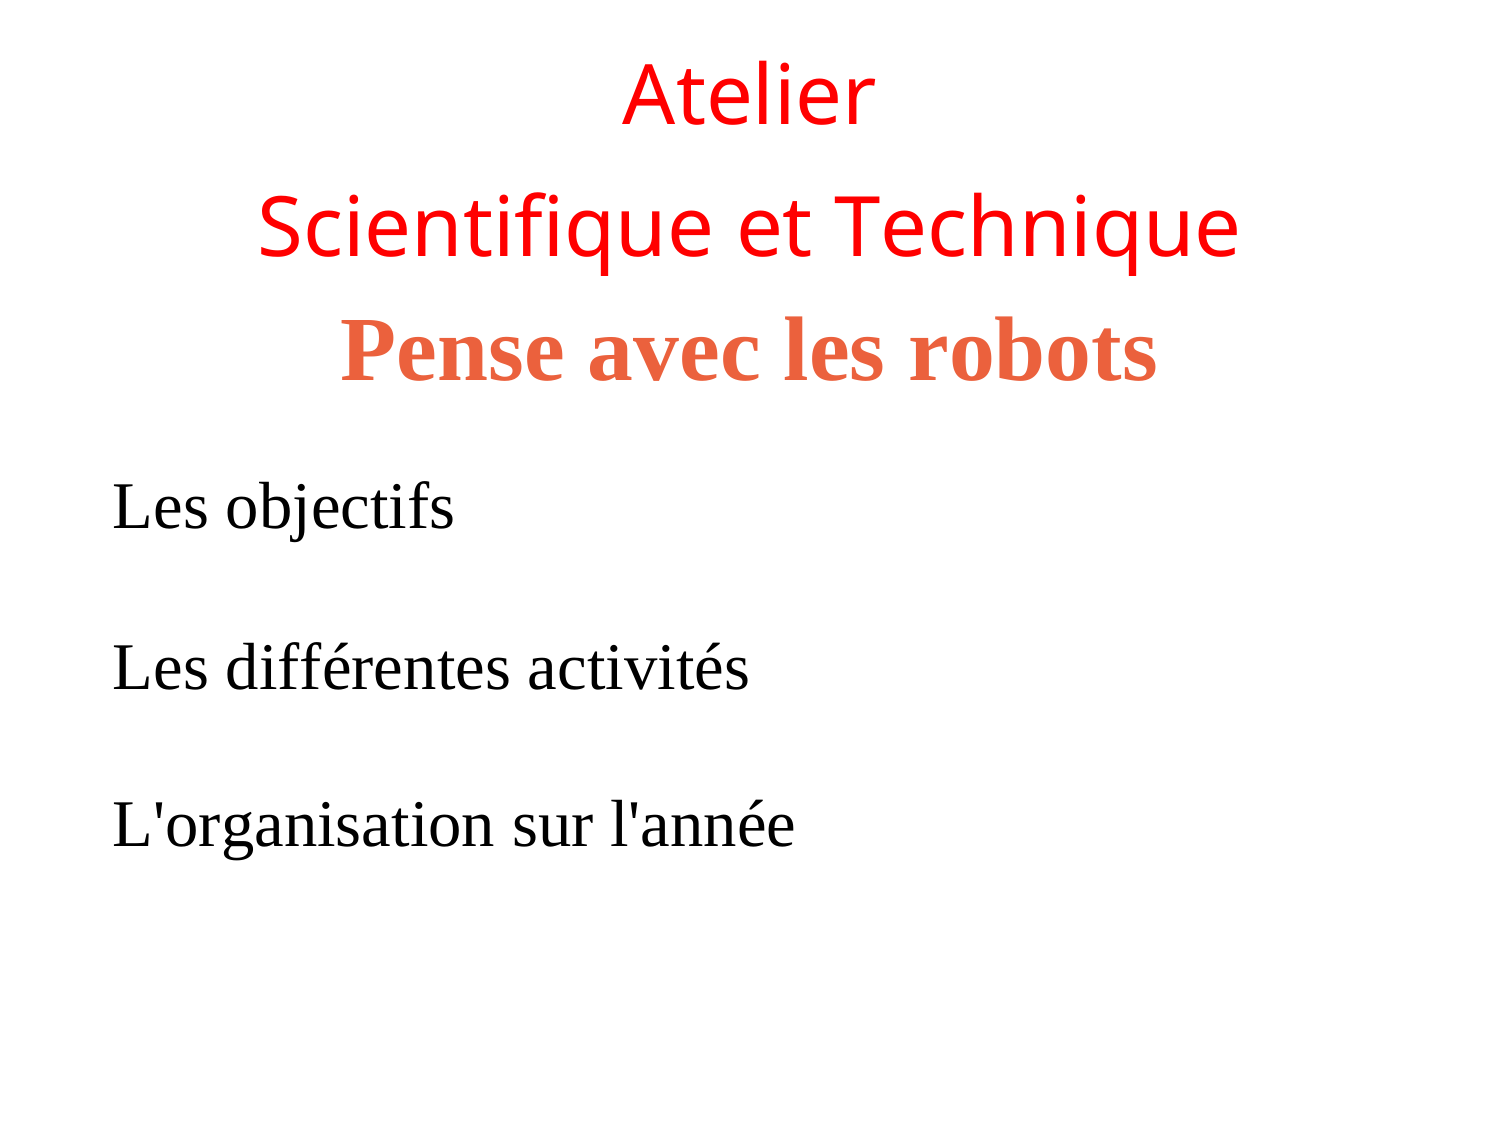

Atelier
Scientifique et Technique
Pense avec les robots
# Les objectifs
Les différentes activités
L'organisation sur l'année